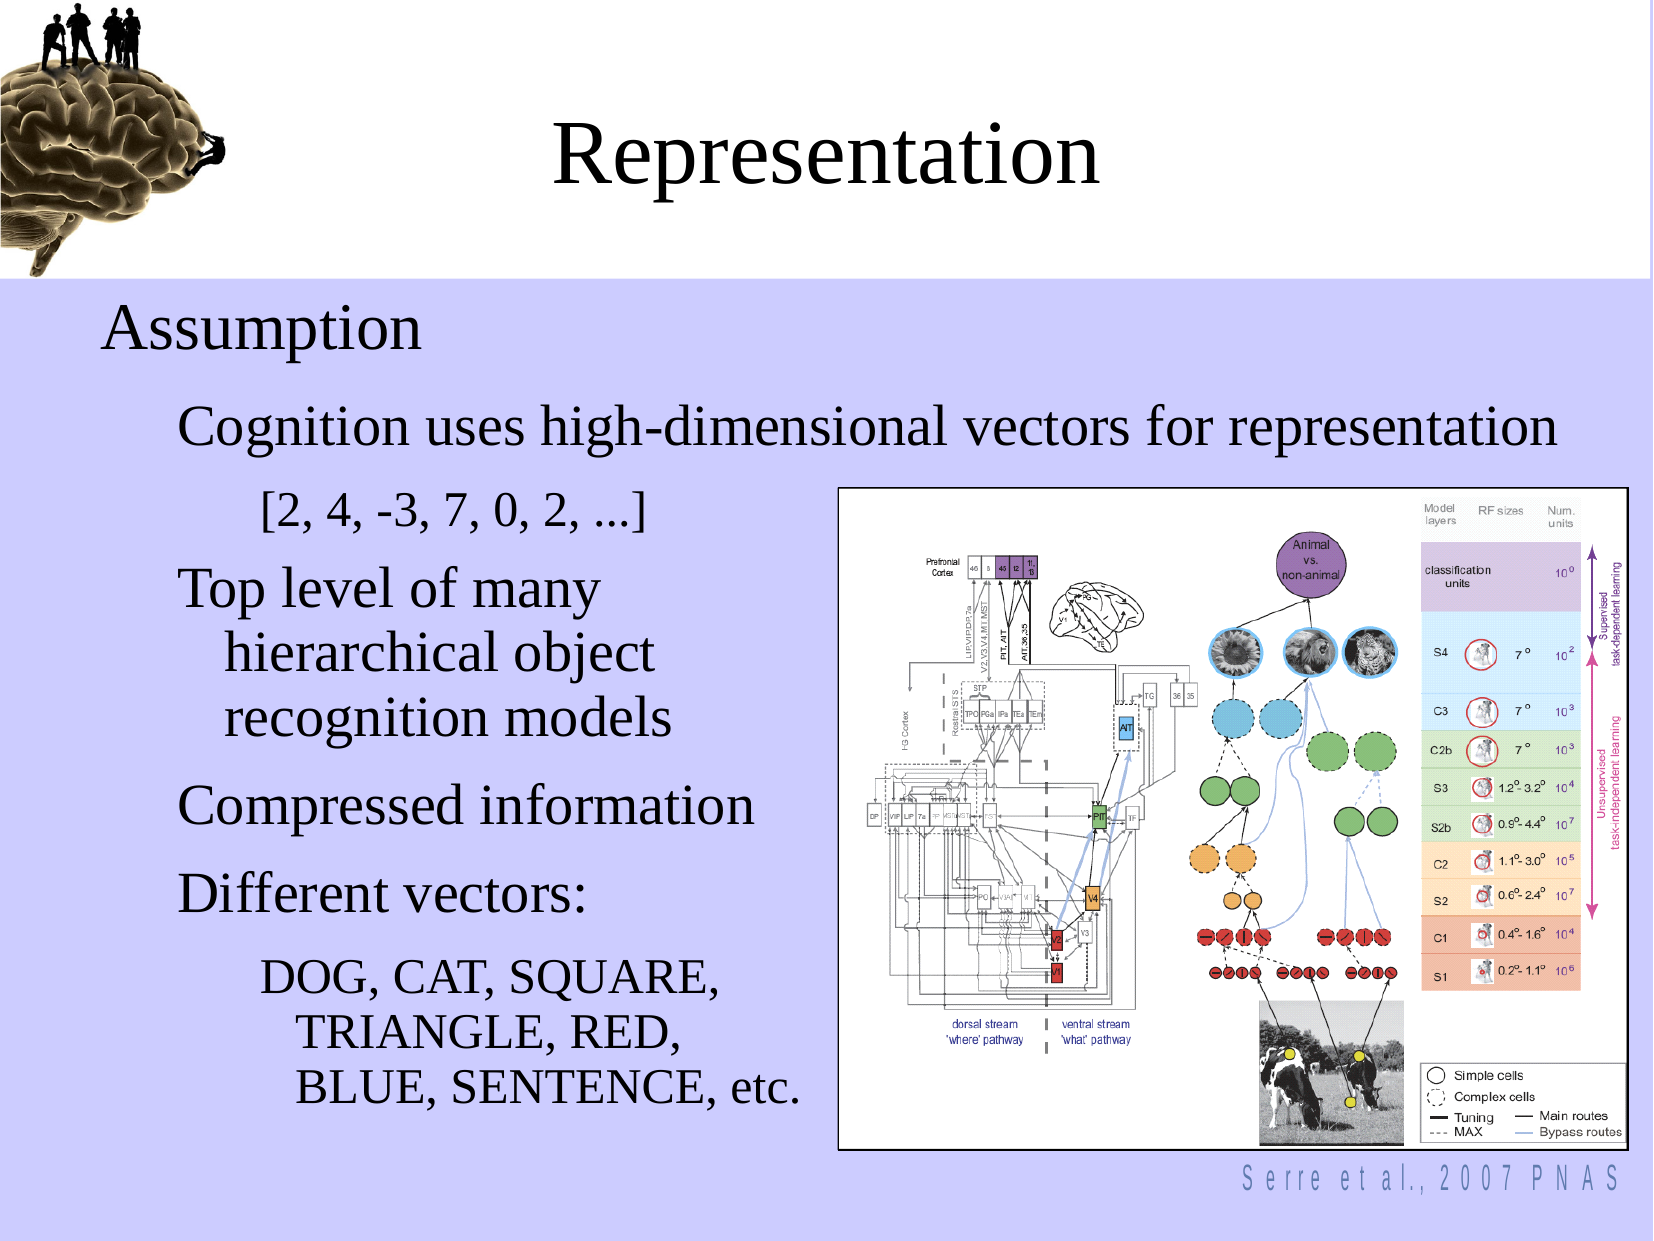

# Representation
Assumption
Cognition uses high-dimensional vectors for representation
[2, 4, -3, 7, 0, 2, ...]
Top level of many
hierarchical object
recognition models
Compressed information
Different vectors:
DOG, CAT, SQUARE,
TRIANGLE, RED,
BLUE, SENTENCE, etc.